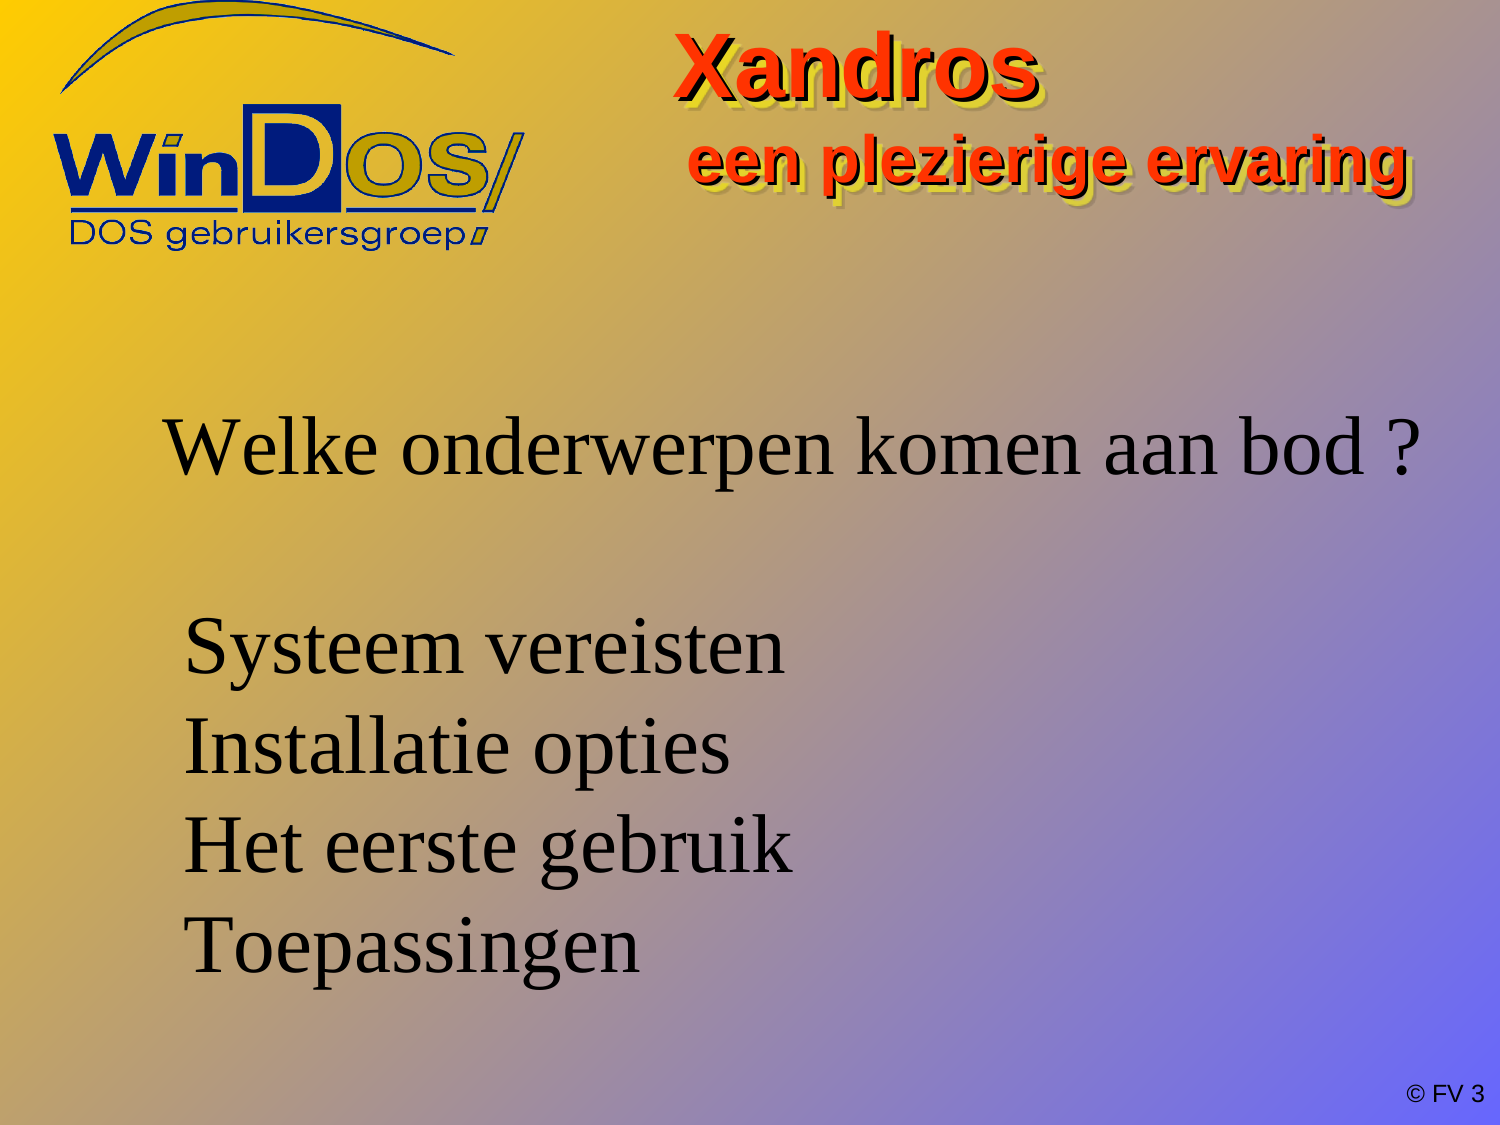

Xandros een plezierige ervaring
Welke onderwerpen komen aan bod ?
 Systeem vereisten
 Installatie opties
 Het eerste gebruik
 Toepassingen
© FV